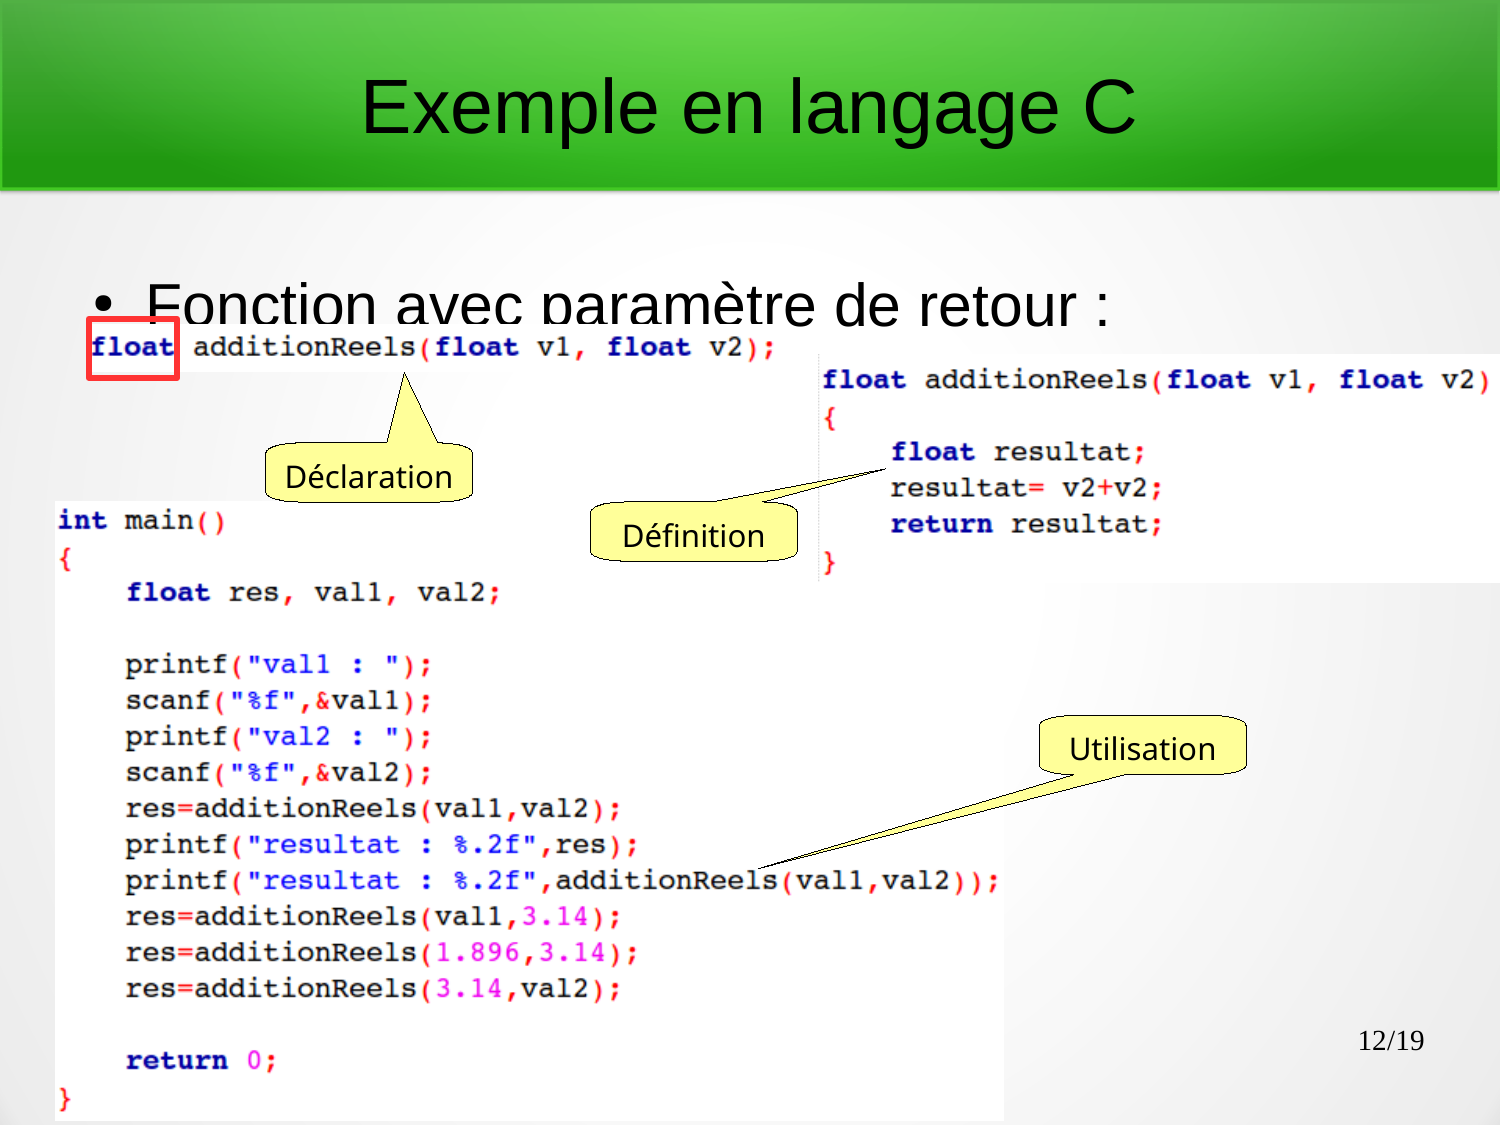

# Exemple en langage C
Fonction avec paramètre de retour :
Déclaration
Définition
Utilisation
12